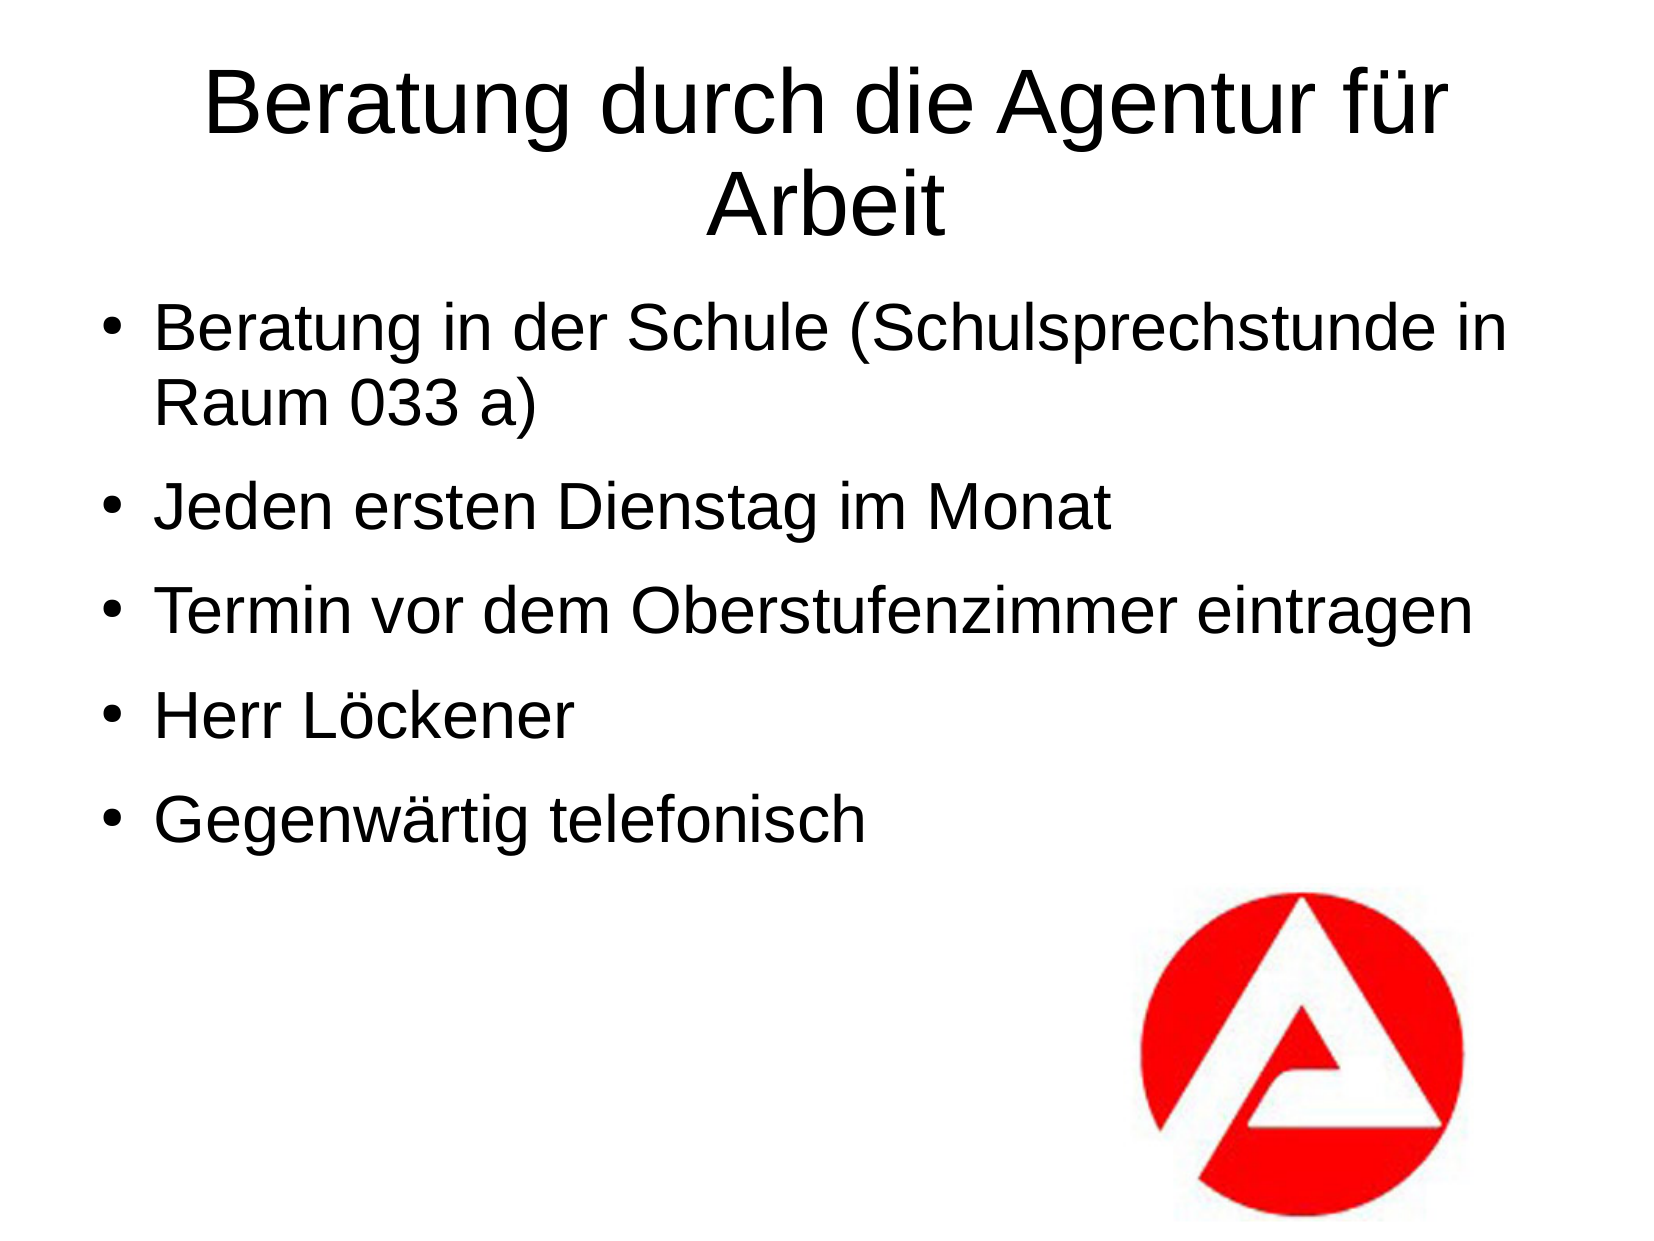

# Beratung durch die Agentur für Arbeit
Beratung in der Schule (Schulsprechstunde in Raum 033 a)
Jeden ersten Dienstag im Monat
Termin vor dem Oberstufenzimmer eintragen
Herr Löckener
Gegenwärtig telefonisch